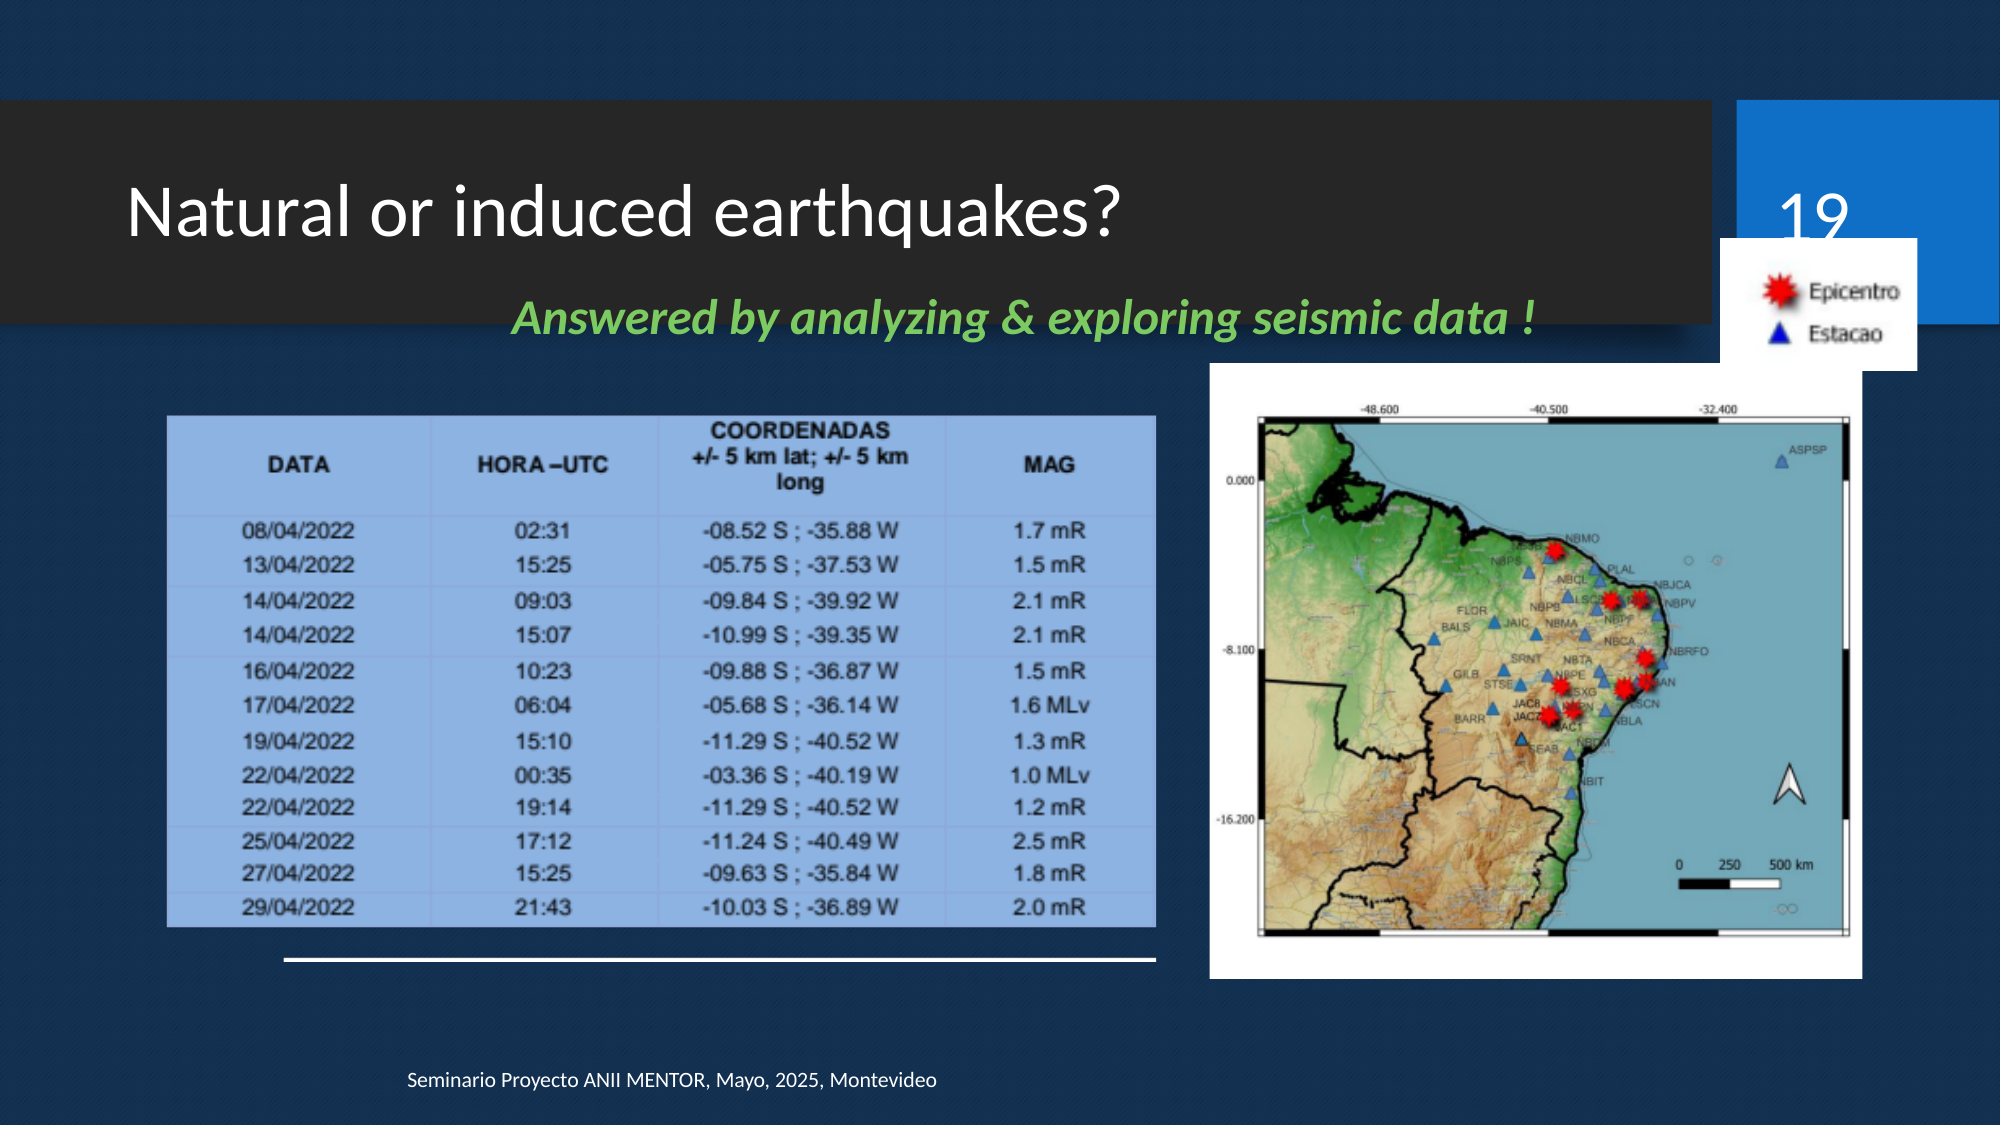

# Natural or induced earthquakes?
Answered by analyzing & exploring seismic data !
Seminario Proyecto ANII MENTOR, Mayo, 2025, Montevideo